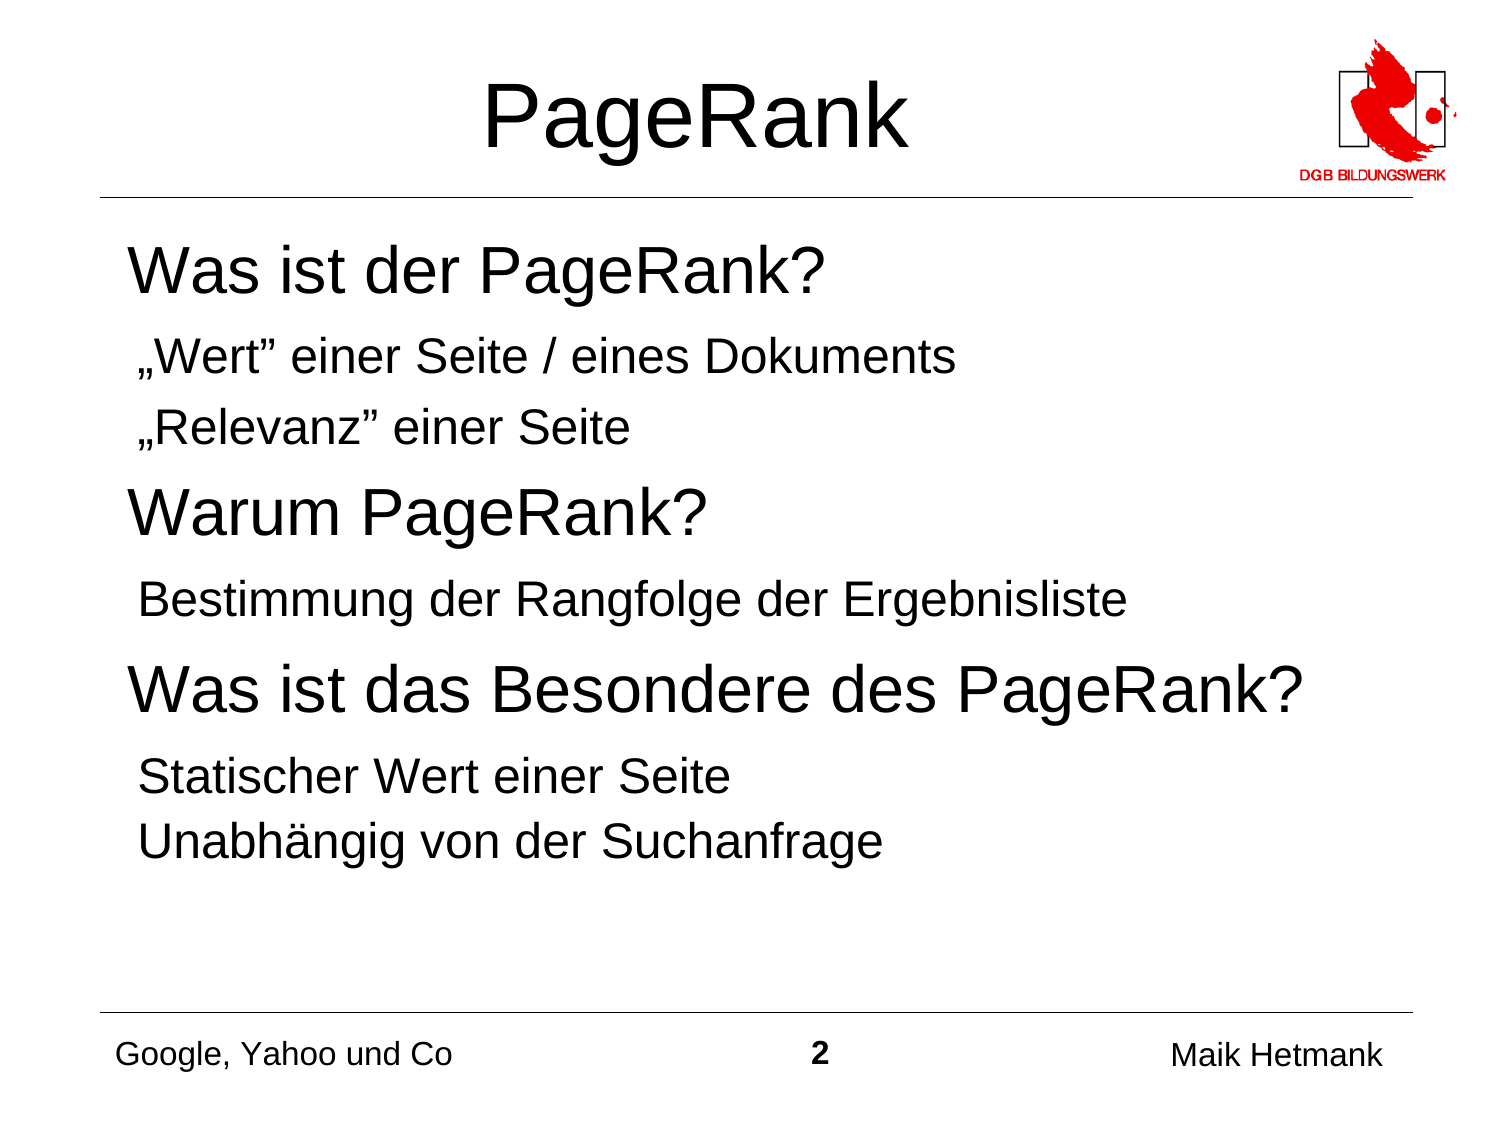

# PageRank
Was ist der PageRank?
„Wert” einer Seite / eines Dokuments
„Relevanz” einer Seite
Warum PageRank?
Bestimmung der Rangfolge der Ergebnisliste
Was ist das Besondere des PageRank?
Statischer Wert einer Seite
Unabhängig von der Suchanfrage